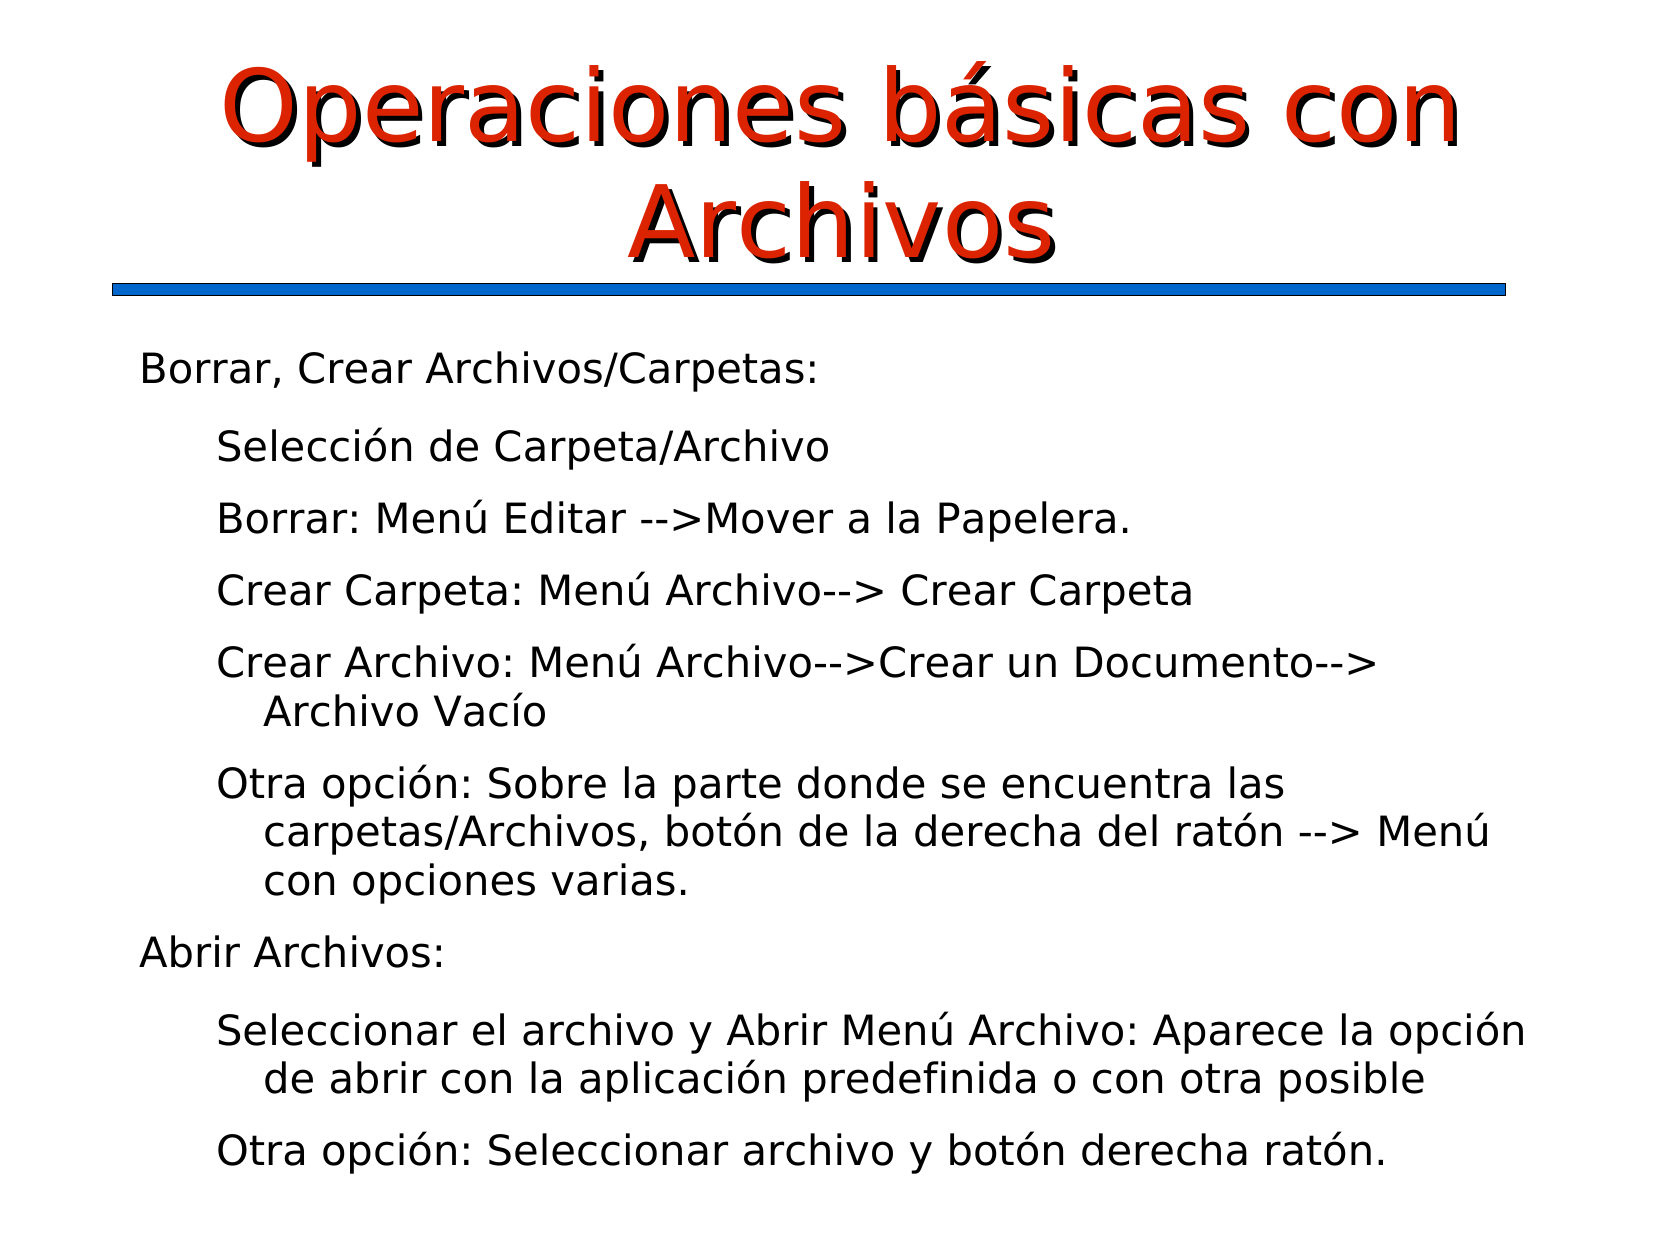

# Operaciones básicas con Archivos
Borrar, Crear Archivos/Carpetas:
Selección de Carpeta/Archivo
Borrar: Menú Editar -->Mover a la Papelera.
Crear Carpeta: Menú Archivo--> Crear Carpeta
Crear Archivo: Menú Archivo-->Crear un Documento--> Archivo Vacío
Otra opción: Sobre la parte donde se encuentra las carpetas/Archivos, botón de la derecha del ratón --> Menú con opciones varias.
Abrir Archivos:
Seleccionar el archivo y Abrir Menú Archivo: Aparece la opción de abrir con la aplicación predefinida o con otra posible
Otra opción: Seleccionar archivo y botón derecha ratón.